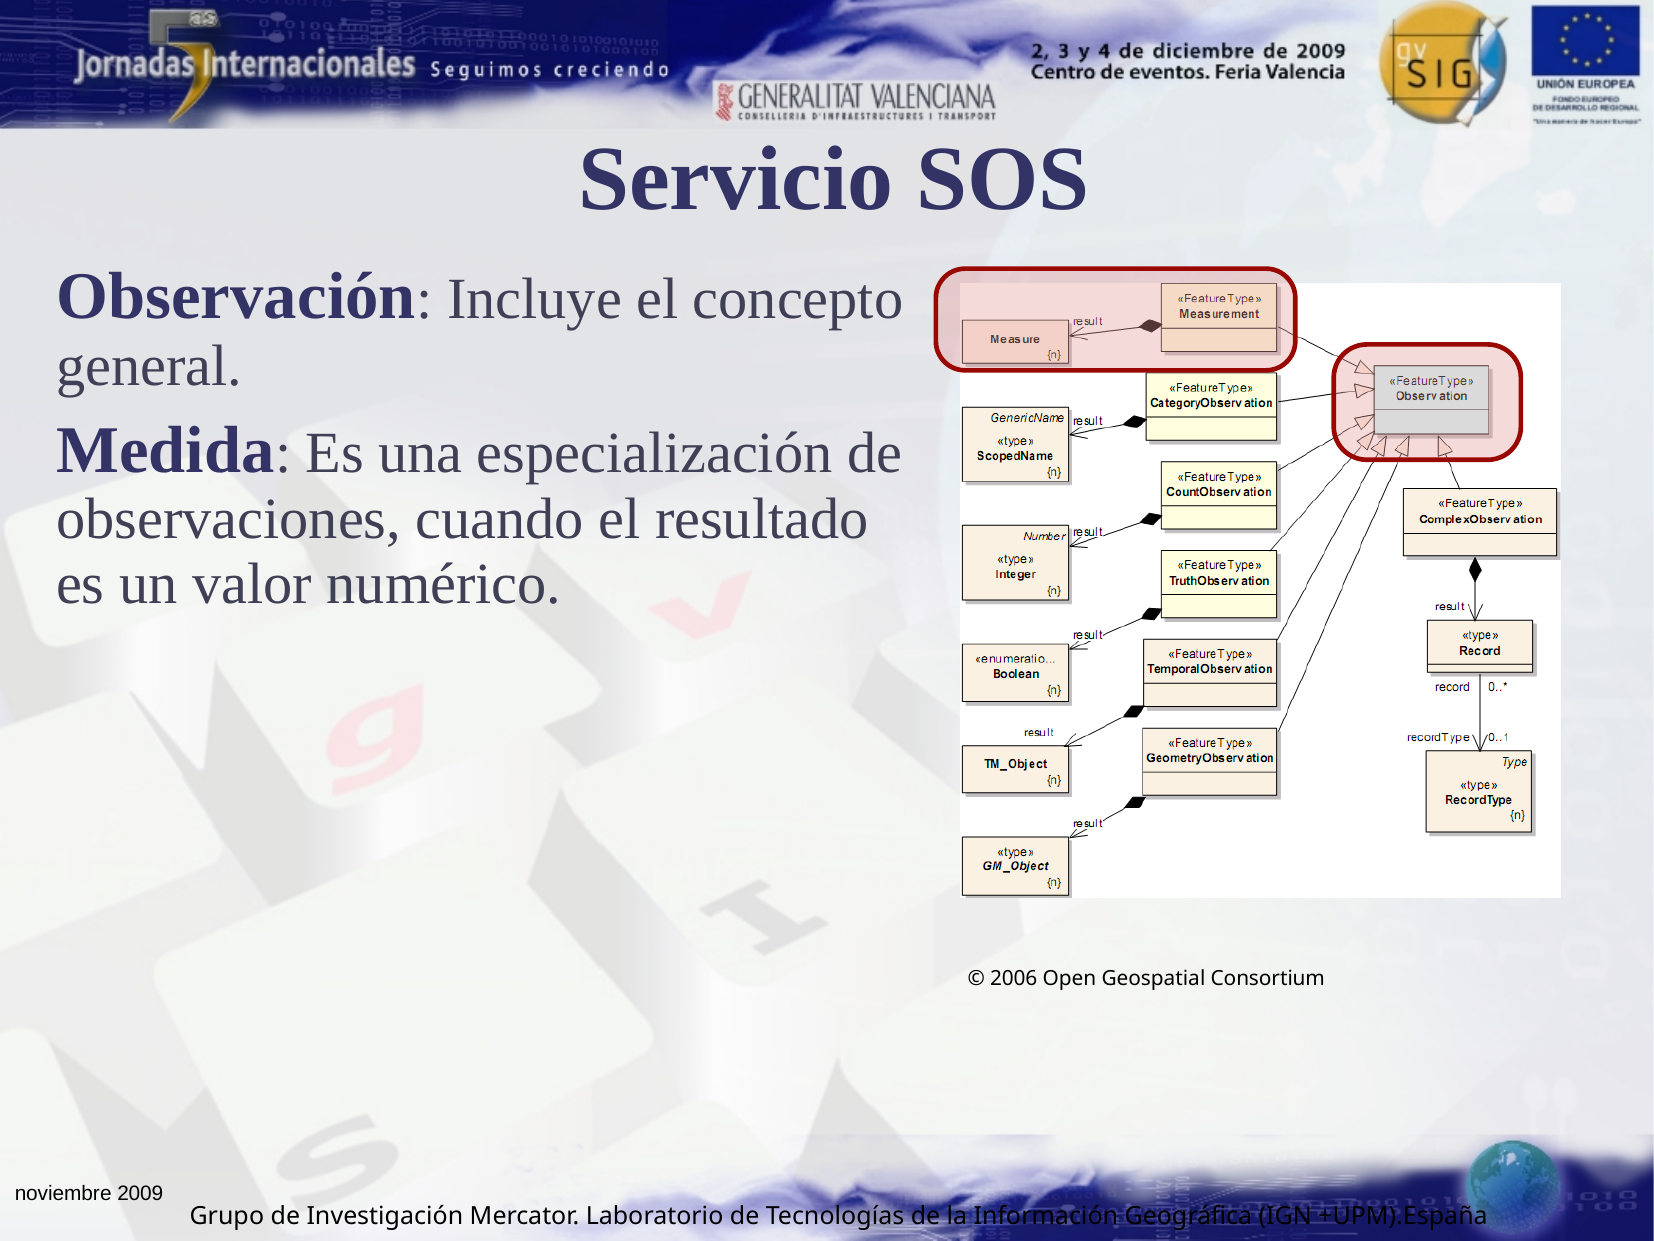

Servicio SOS
# Observación: Incluye el concepto general.
Medida: Es una especialización de observaciones, cuando el resultado es un valor numérico.
© 2006 Open Geospatial Consortium
Grupo de Investigación Mercator. Laboratorio de Tecnologías de la Información Geográfica (IGN +UPM).España
noviembre 2009